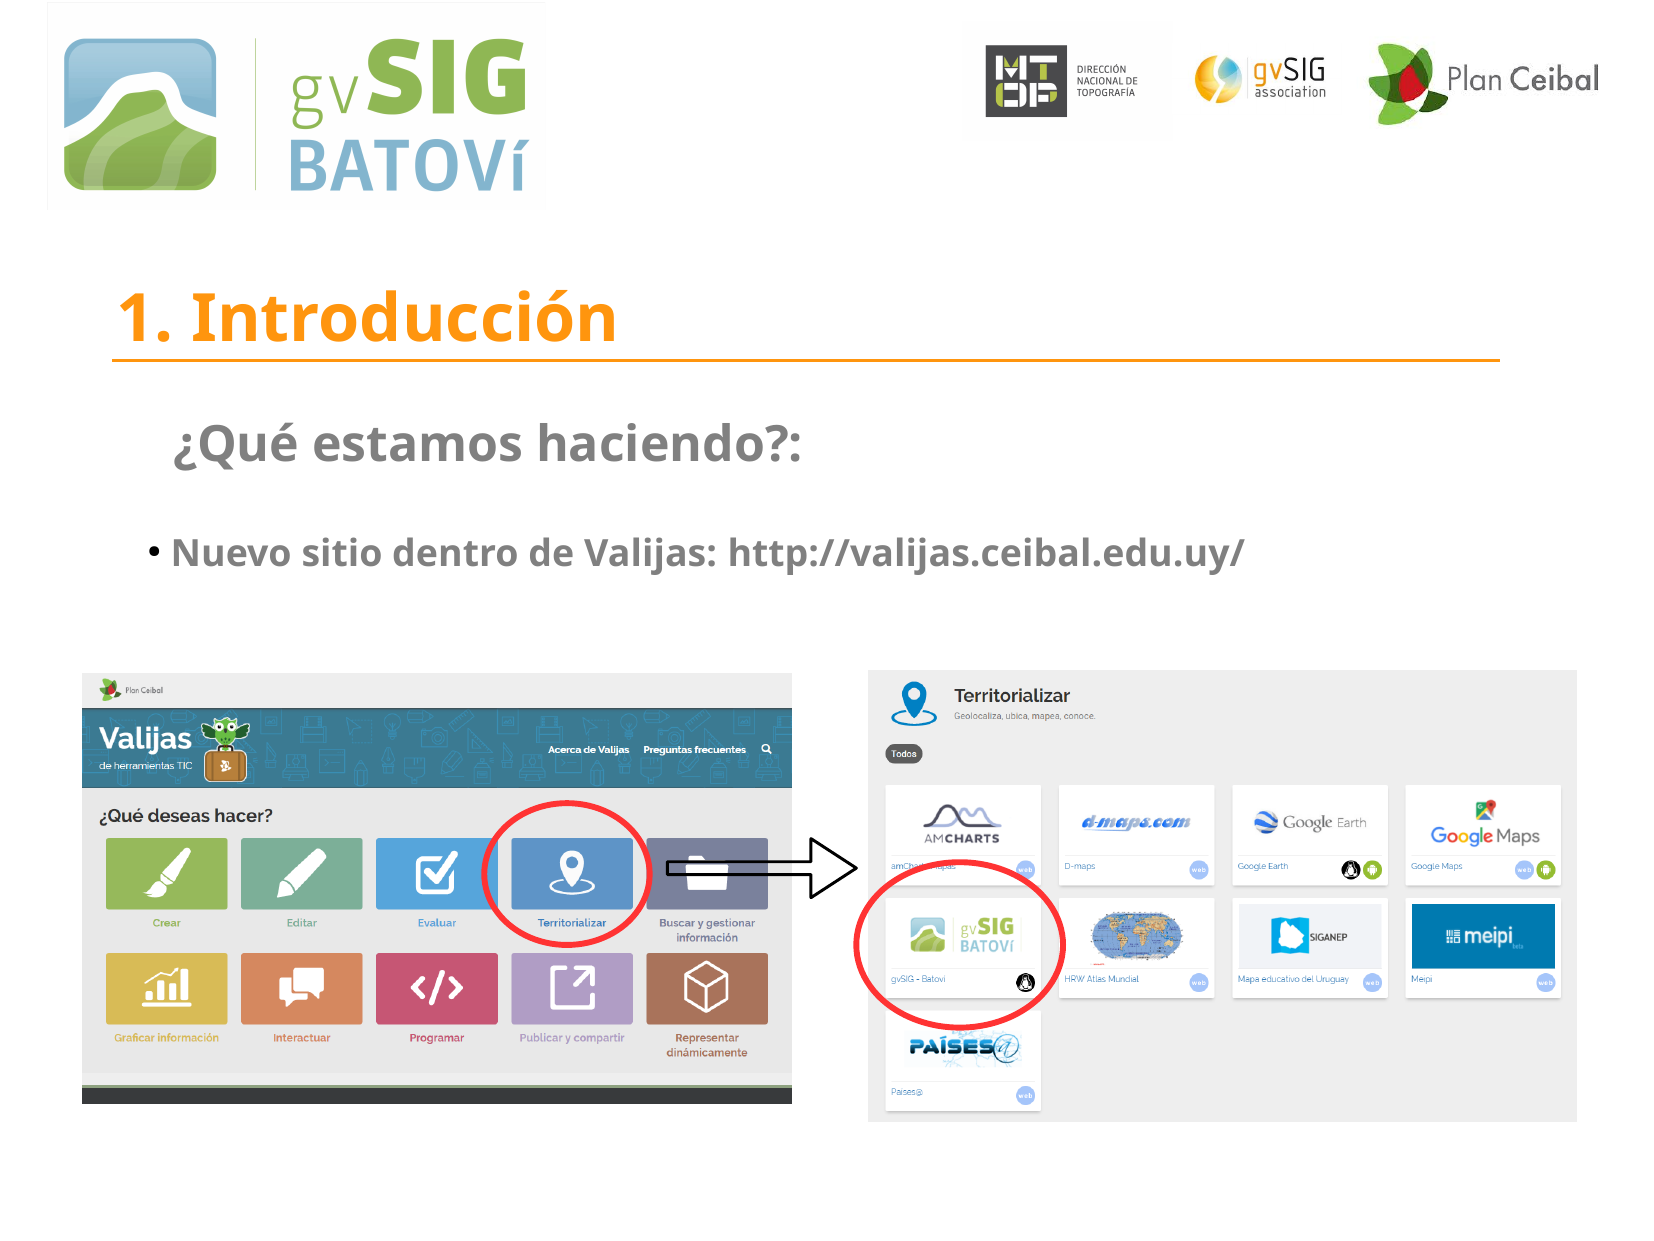

1. Introducción
# ¿Qué estamos haciendo?:
 Nuevo sitio dentro de Valijas: http://valijas.ceibal.edu.uy/